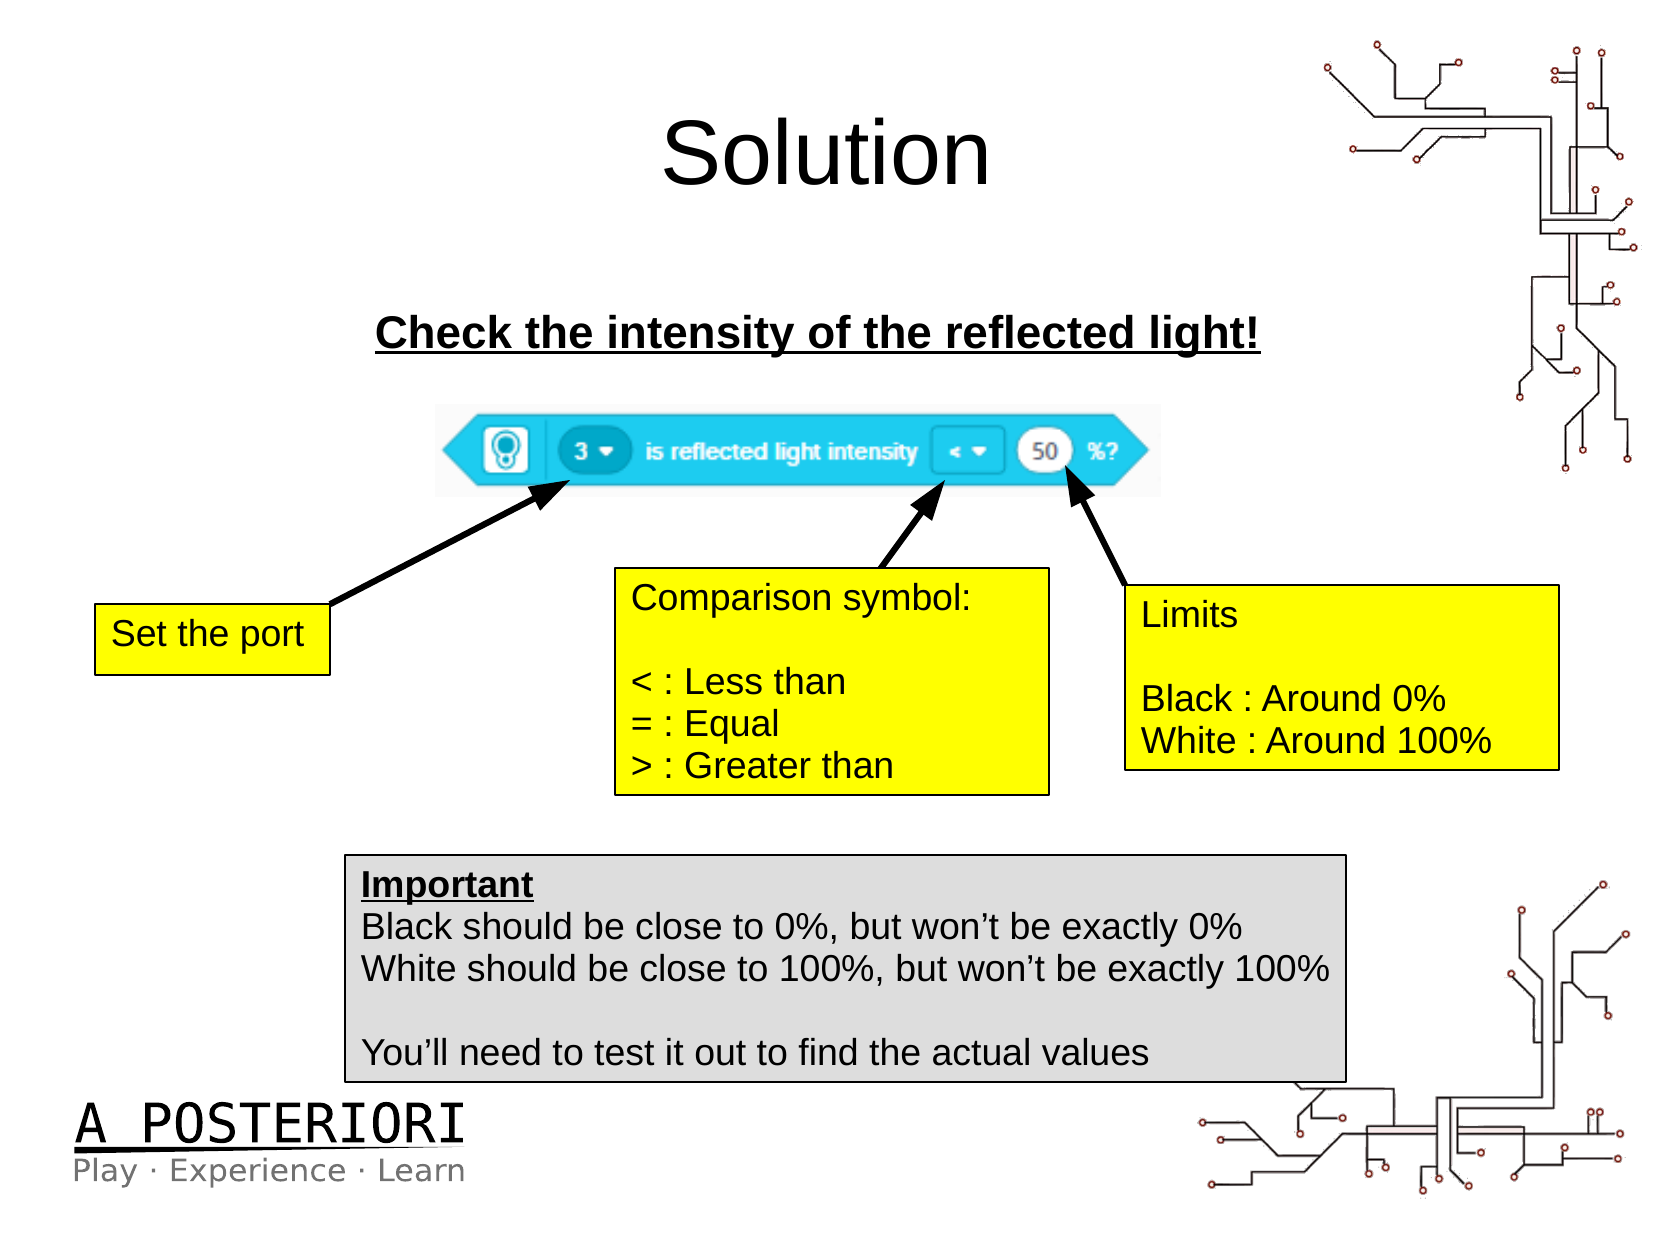

# Solution
Check the intensity of the reflected light!
Comparison symbol:
< : Less than
= : Equal
> : Greater than
Limits
Black : Around 0%
White : Around 100%
Set the port
Important
Black should be close to 0%, but won’t be exactly 0%
White should be close to 100%, but won’t be exactly 100%
You’ll need to test it out to find the actual values